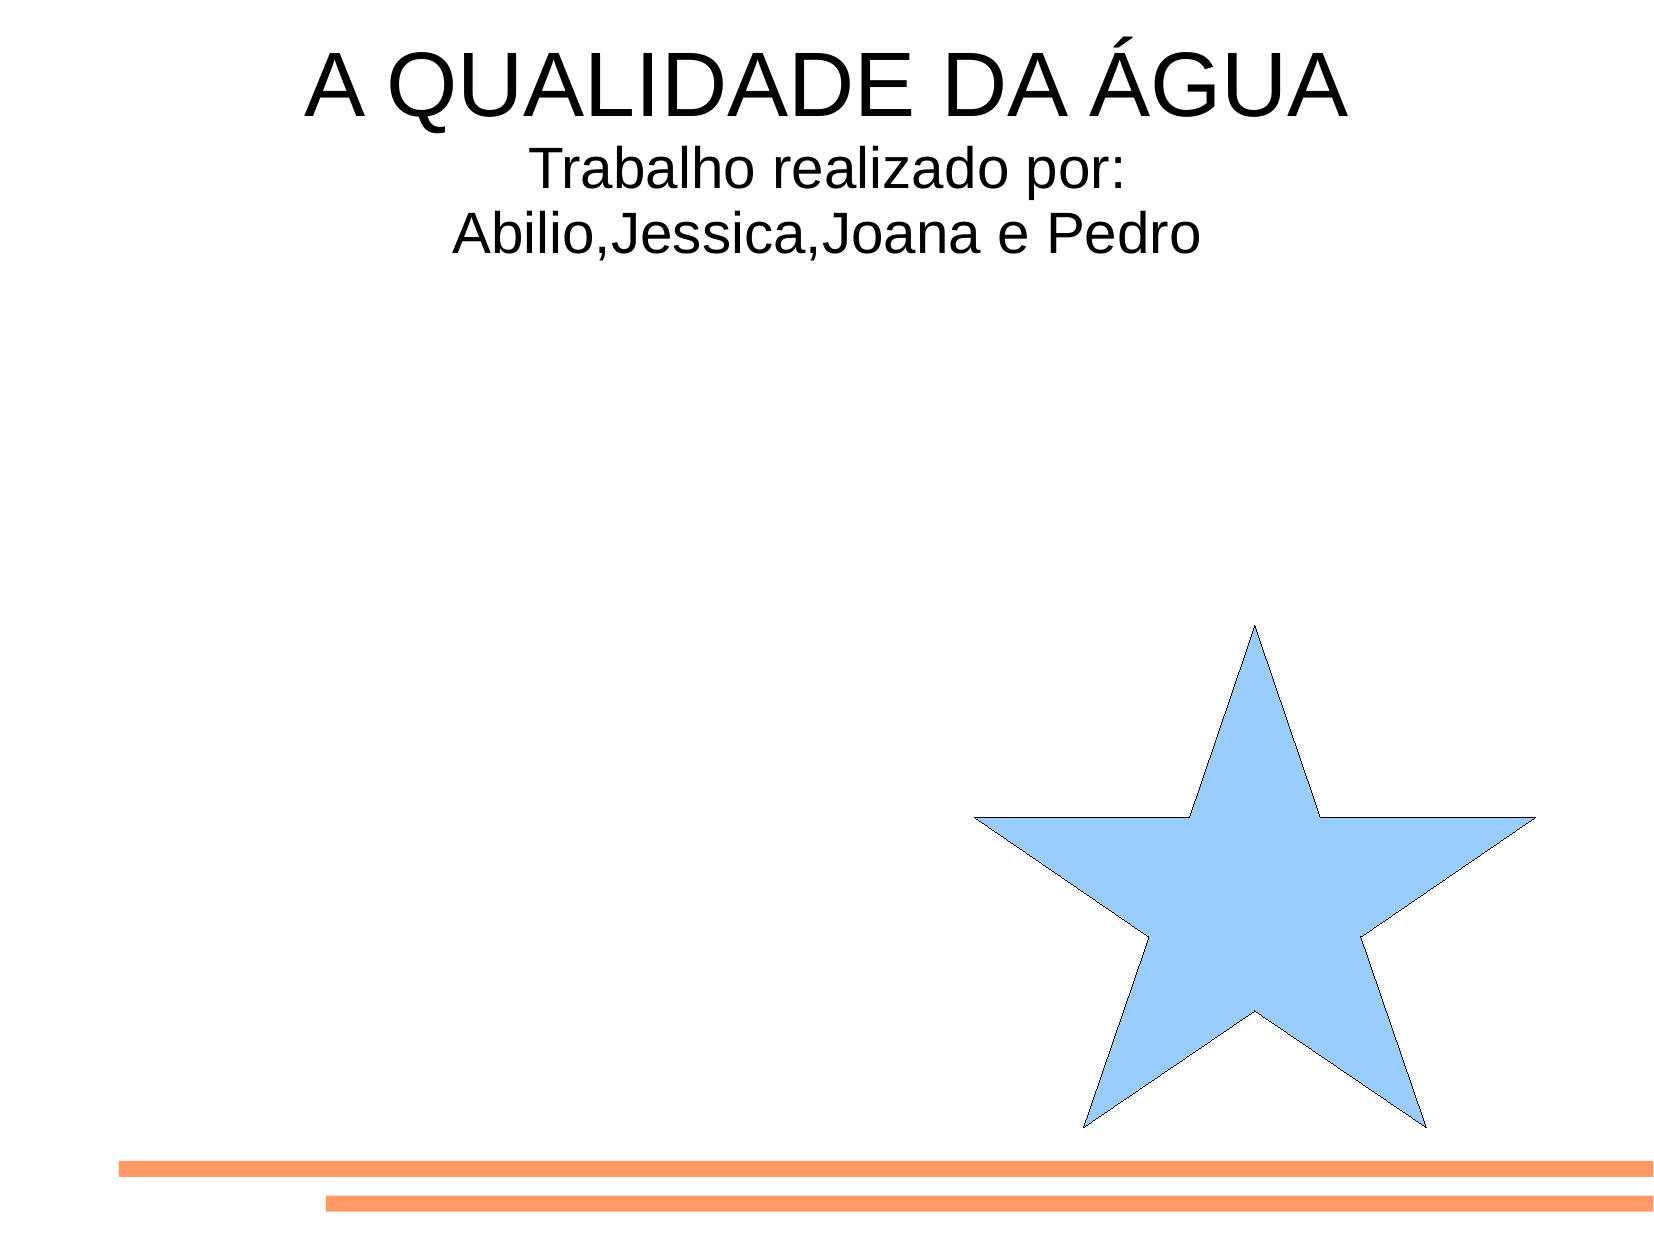

# A QUALIDADE DA ÁGUA Trabalho realizado por: Abilio,Jessica,Joana e Pedro